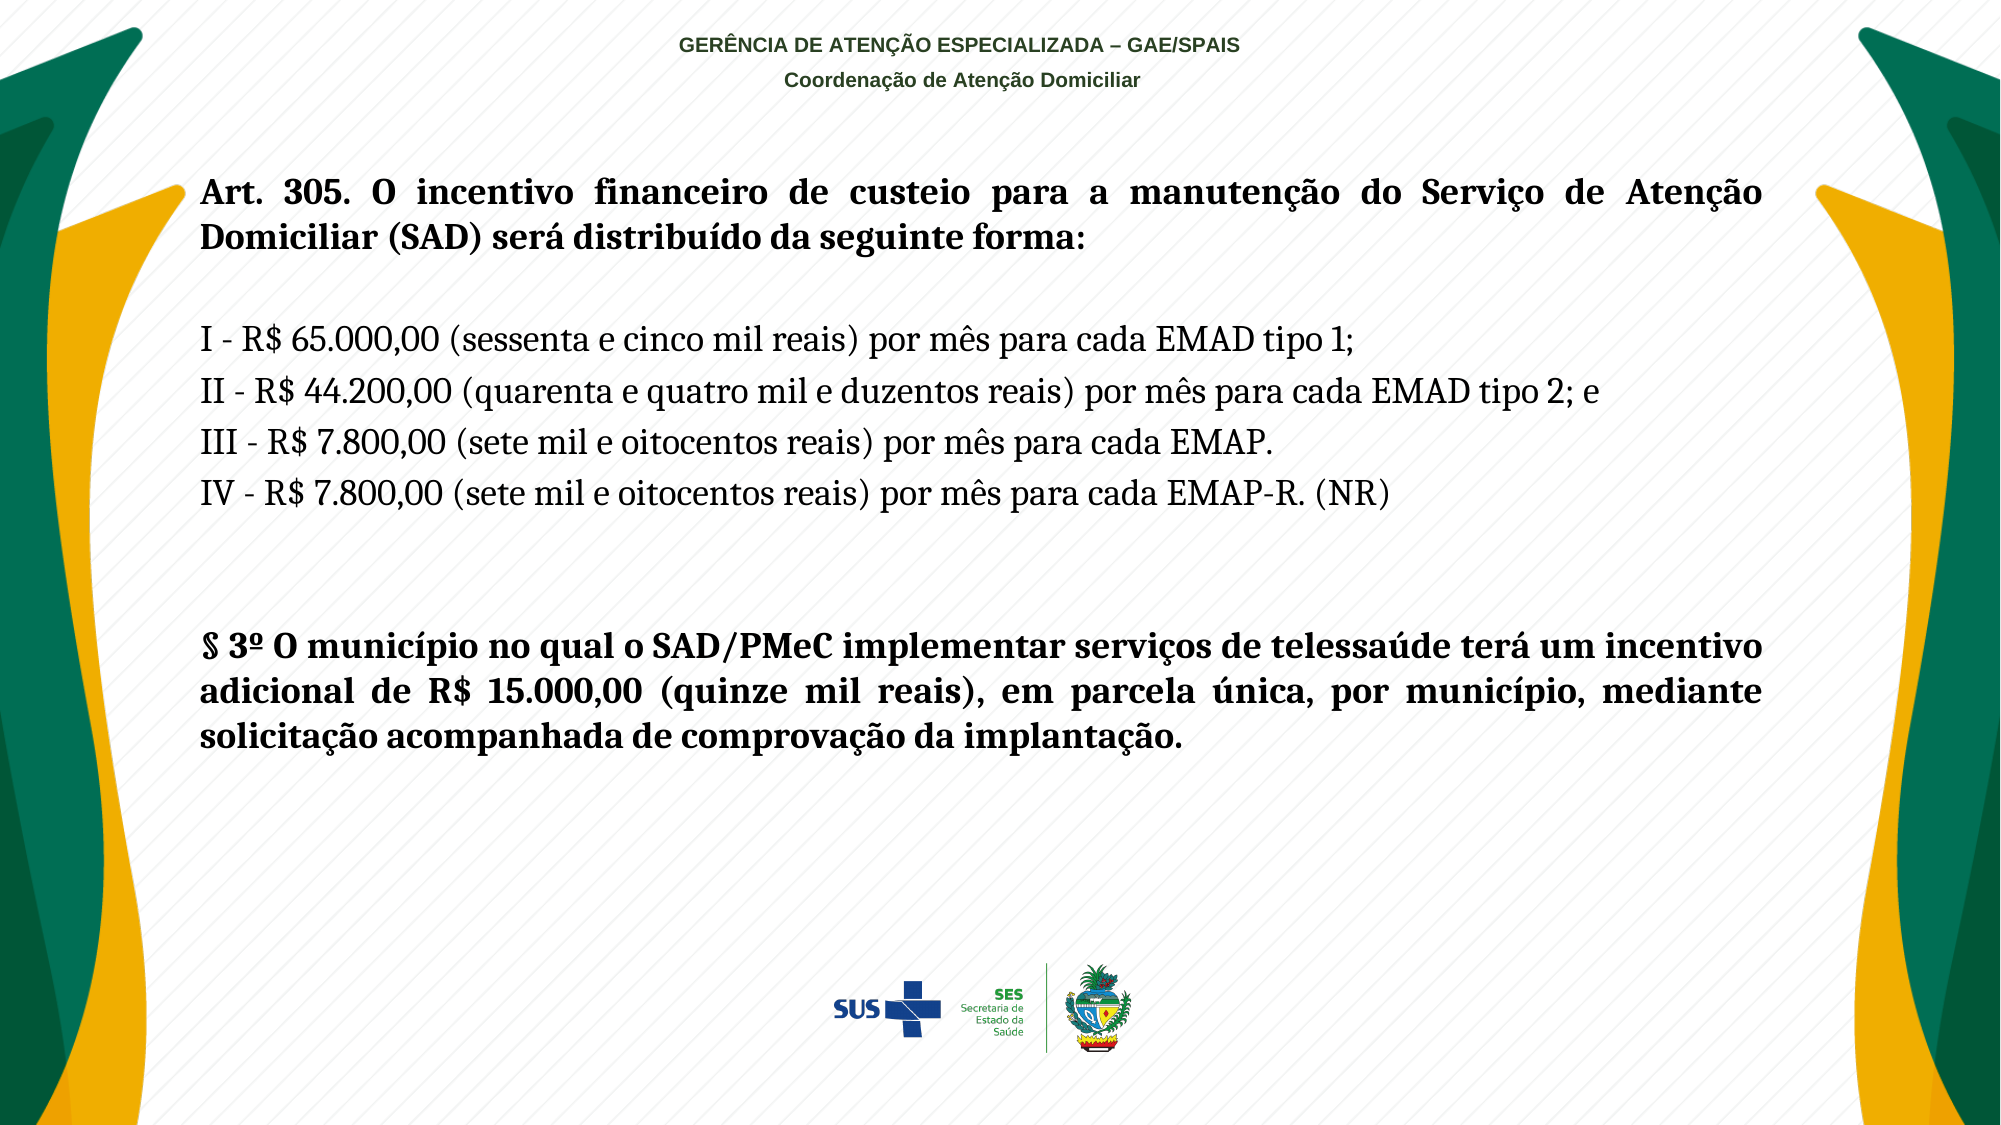

GERÊNCIA DE ATENÇÃO ESPECIALIZADA – GAE/SPAIS
 Coordenação de Atenção Domiciliar
Art. 305. O incentivo financeiro de custeio para a manutenção do Serviço de Atenção Domiciliar (SAD) será distribuído da seguinte forma:
I - R$ 65.000,00 (sessenta e cinco mil reais) por mês para cada EMAD tipo 1;
II - R$ 44.200,00 (quarenta e quatro mil e duzentos reais) por mês para cada EMAD tipo 2; e
III - R$ 7.800,00 (sete mil e oitocentos reais) por mês para cada EMAP.
IV - R$ 7.800,00 (sete mil e oitocentos reais) por mês para cada EMAP-R. (NR)
§ 3º O município no qual o SAD/PMeC implementar serviços de telessaúde terá um incentivo adicional de R$ 15.000,00 (quinze mil reais), em parcela única, por município, mediante solicitação acompanhada de comprovação da implantação.